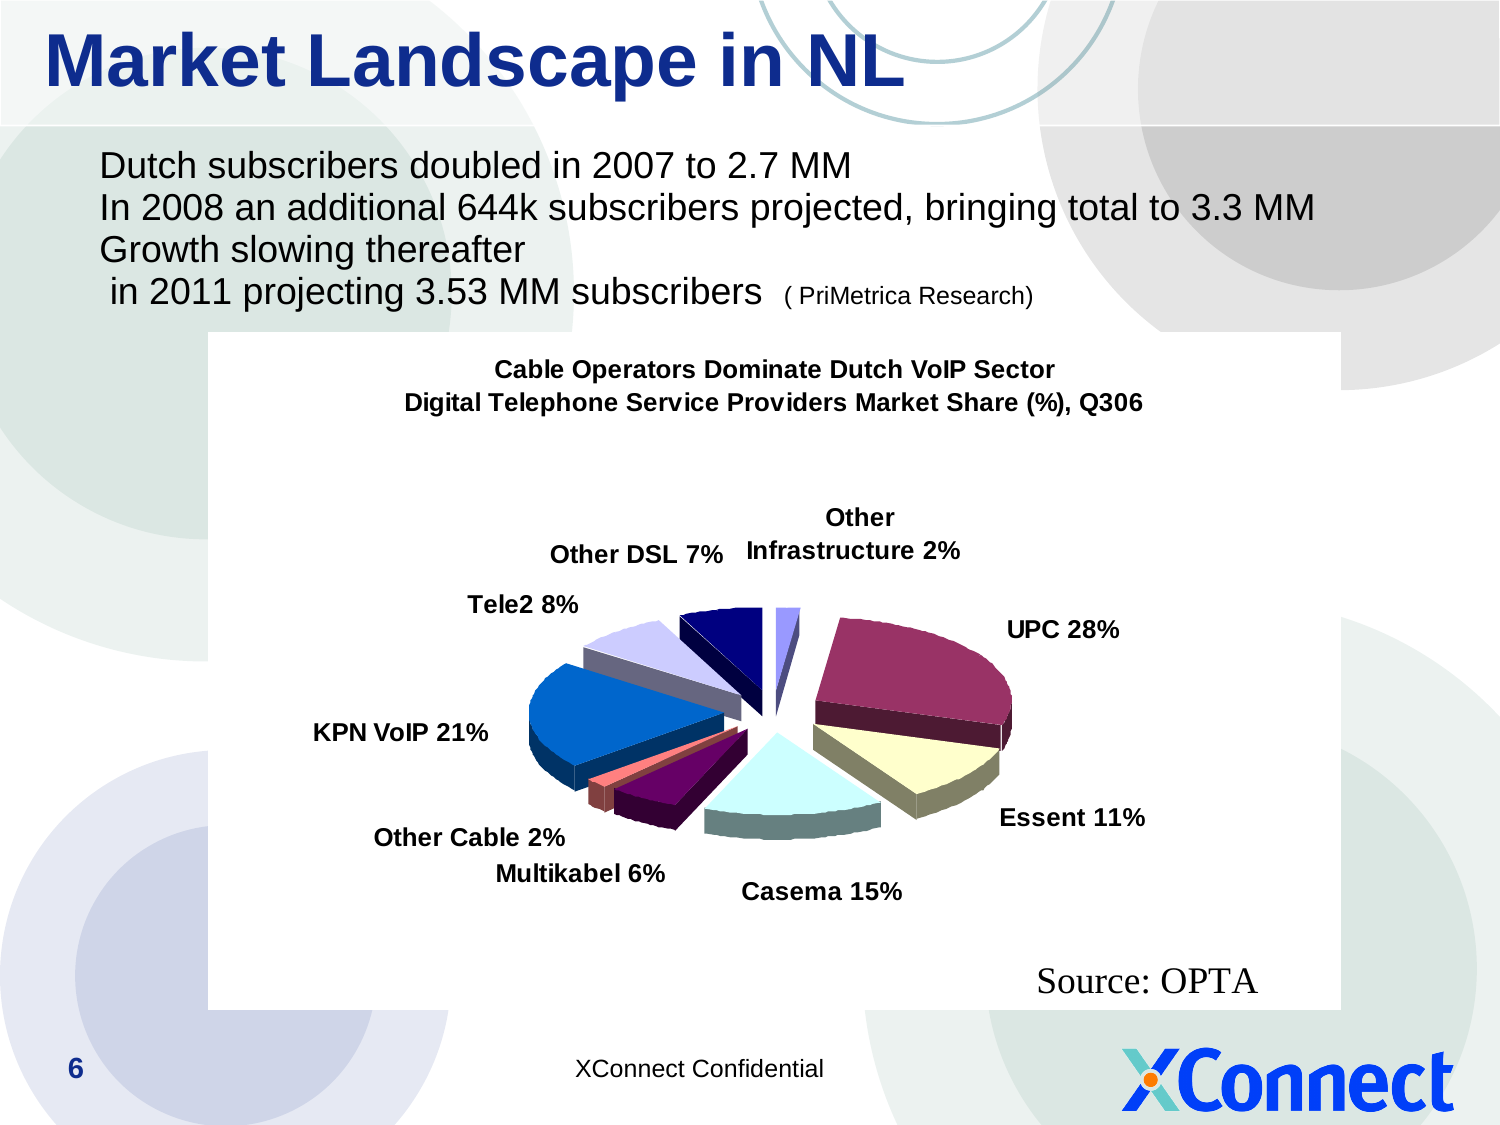

# Market Landscape in NL
Dutch subscribers doubled in 2007 to 2.7 MM
In 2008 an additional 644k subscribers projected, bringing total to 3.3 MM
Growth slowing thereafter
 in 2011 projecting 3.53 MM subscribers ( PriMetrica Research)
Source: OPTA